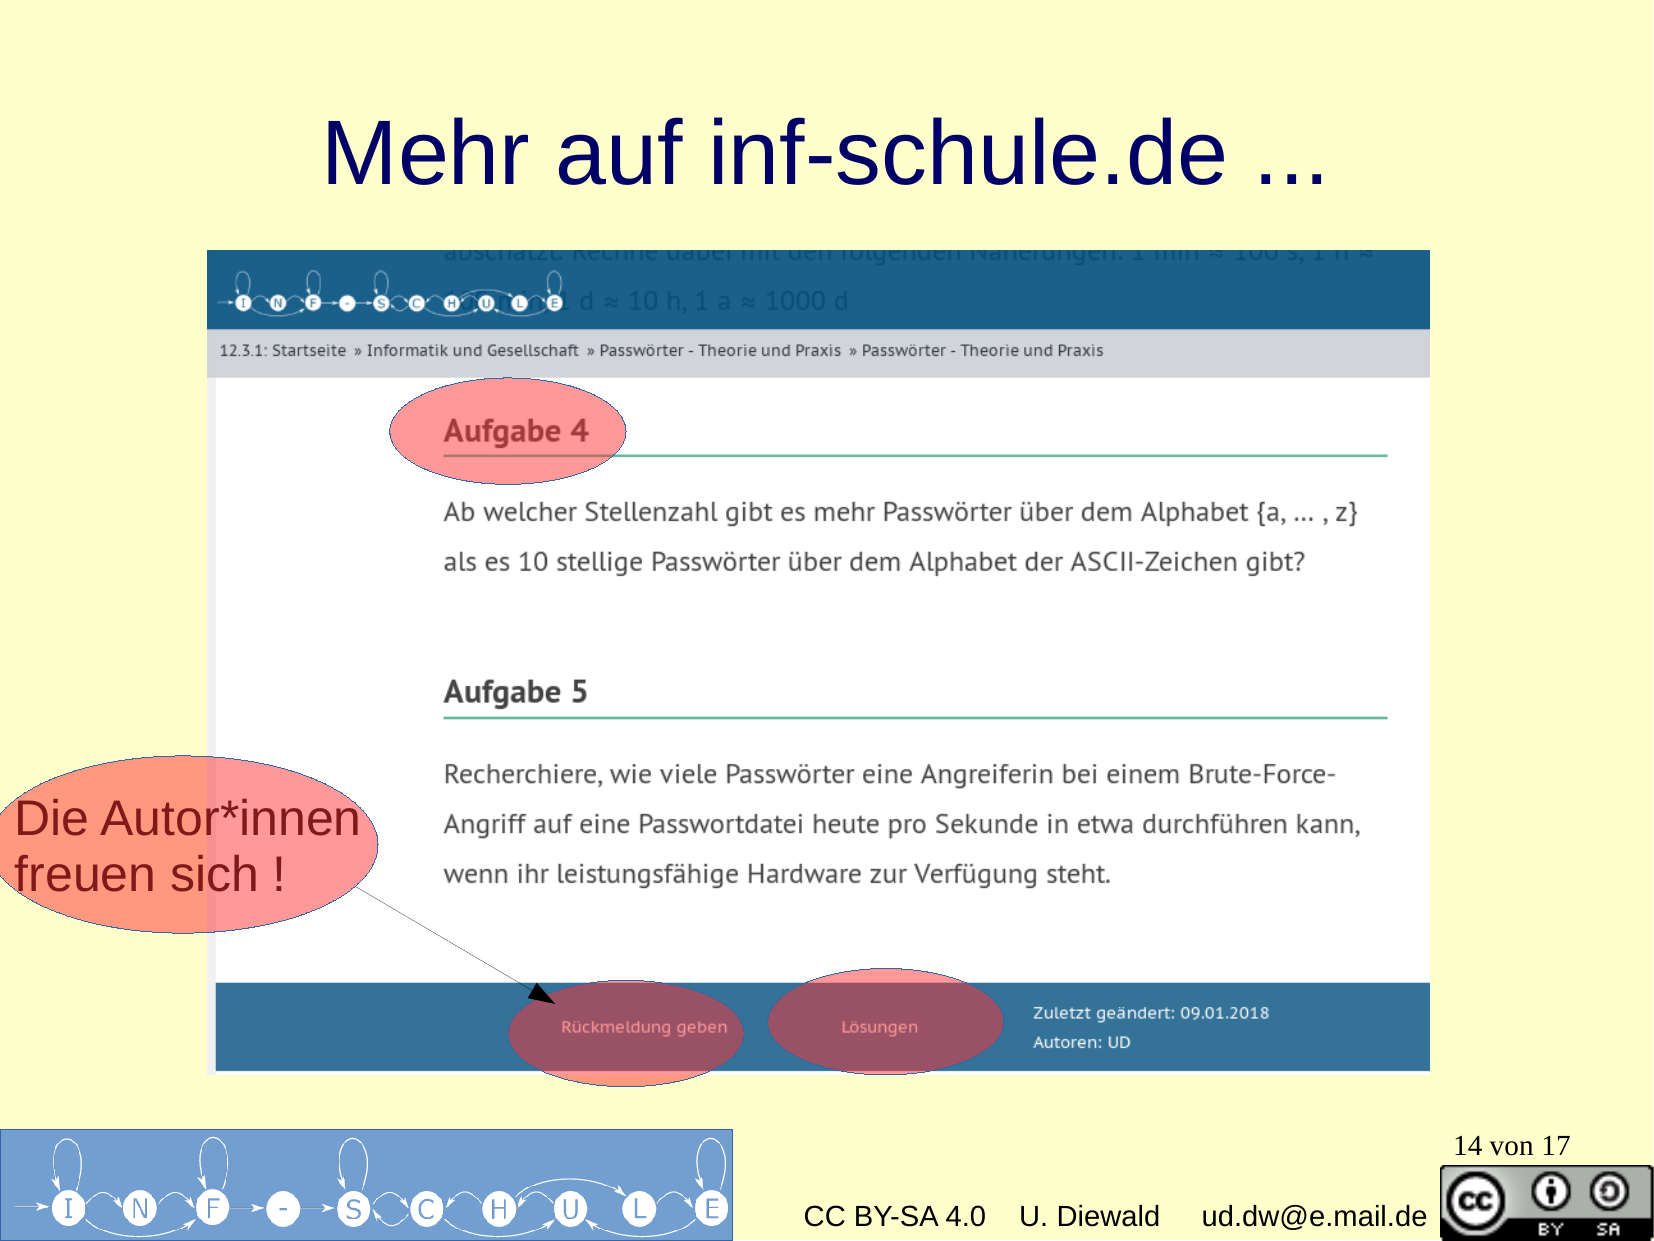

# Mehr auf inf-schule.de ...
Die Autor*innen freuen sich !
14